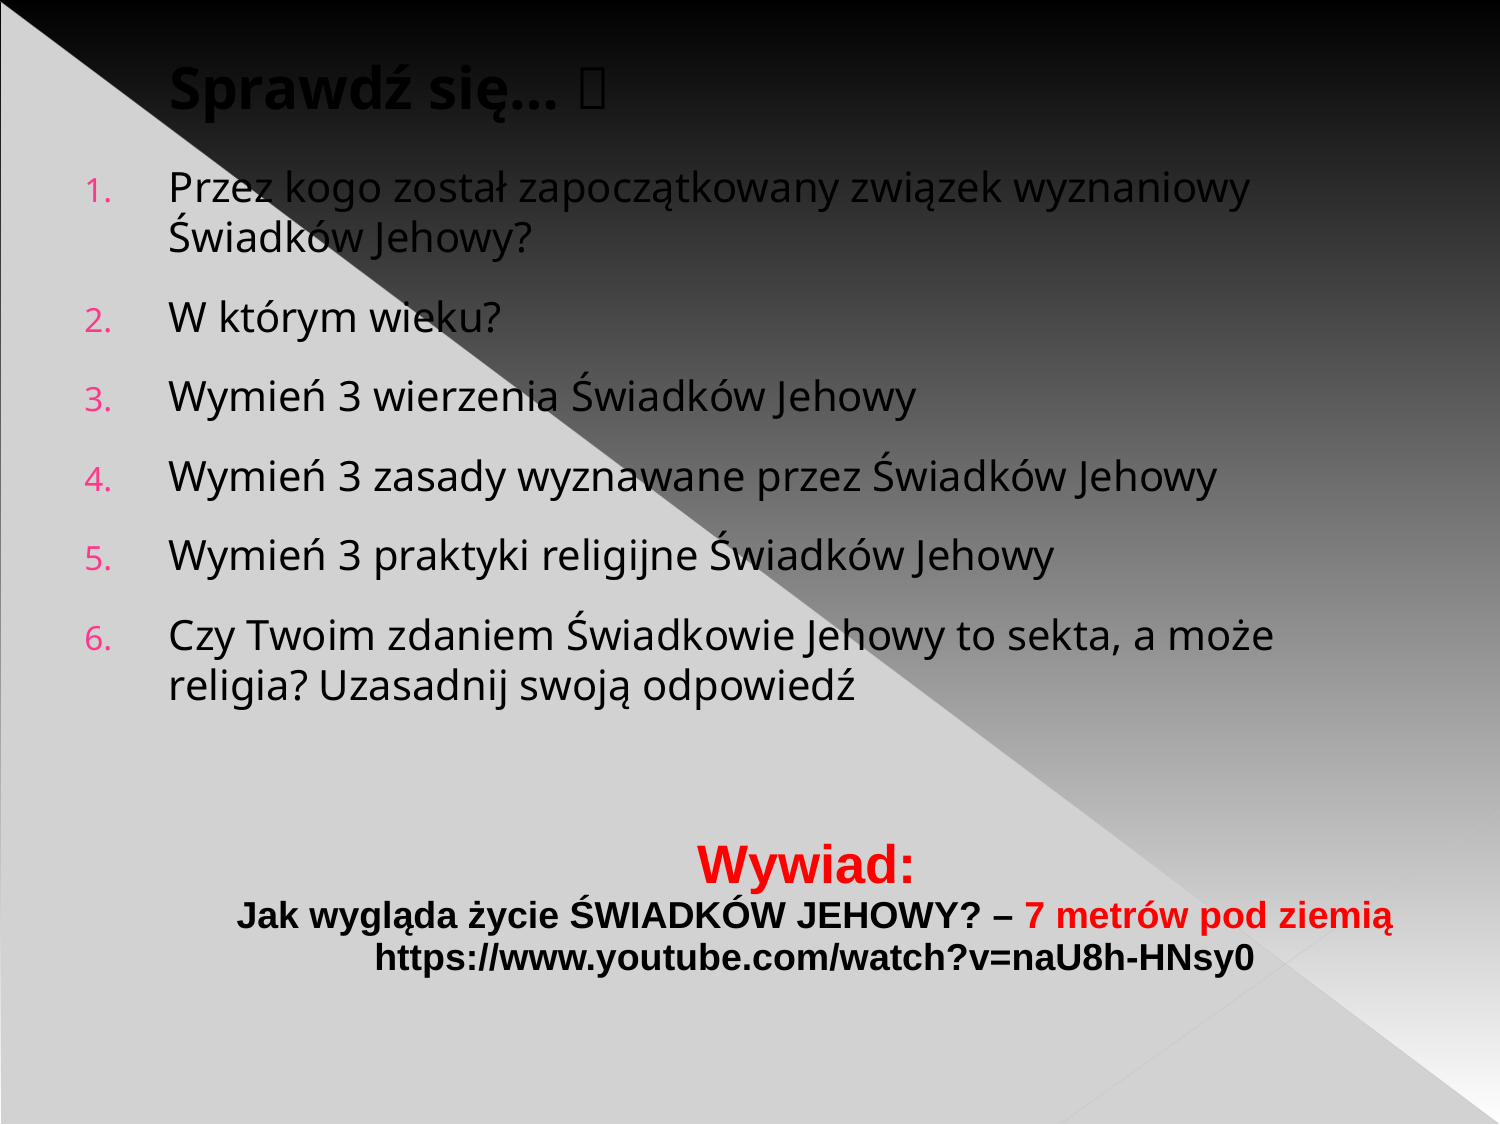

# Sprawdź się… 
Przez kogo został zapoczątkowany związek wyznaniowy Świadków Jehowy?
W którym wieku?
Wymień 3 wierzenia Świadków Jehowy
Wymień 3 zasady wyznawane przez Świadków Jehowy
Wymień 3 praktyki religijne Świadków Jehowy
Czy Twoim zdaniem Świadkowie Jehowy to sekta, a może religia? Uzasadnij swoją odpowiedź
Wywiad:
Jak wygląda życie ŚWIADKÓW JEHOWY? – 7 metrów pod ziemią
https://www.youtube.com/watch?v=naU8h-HNsy0